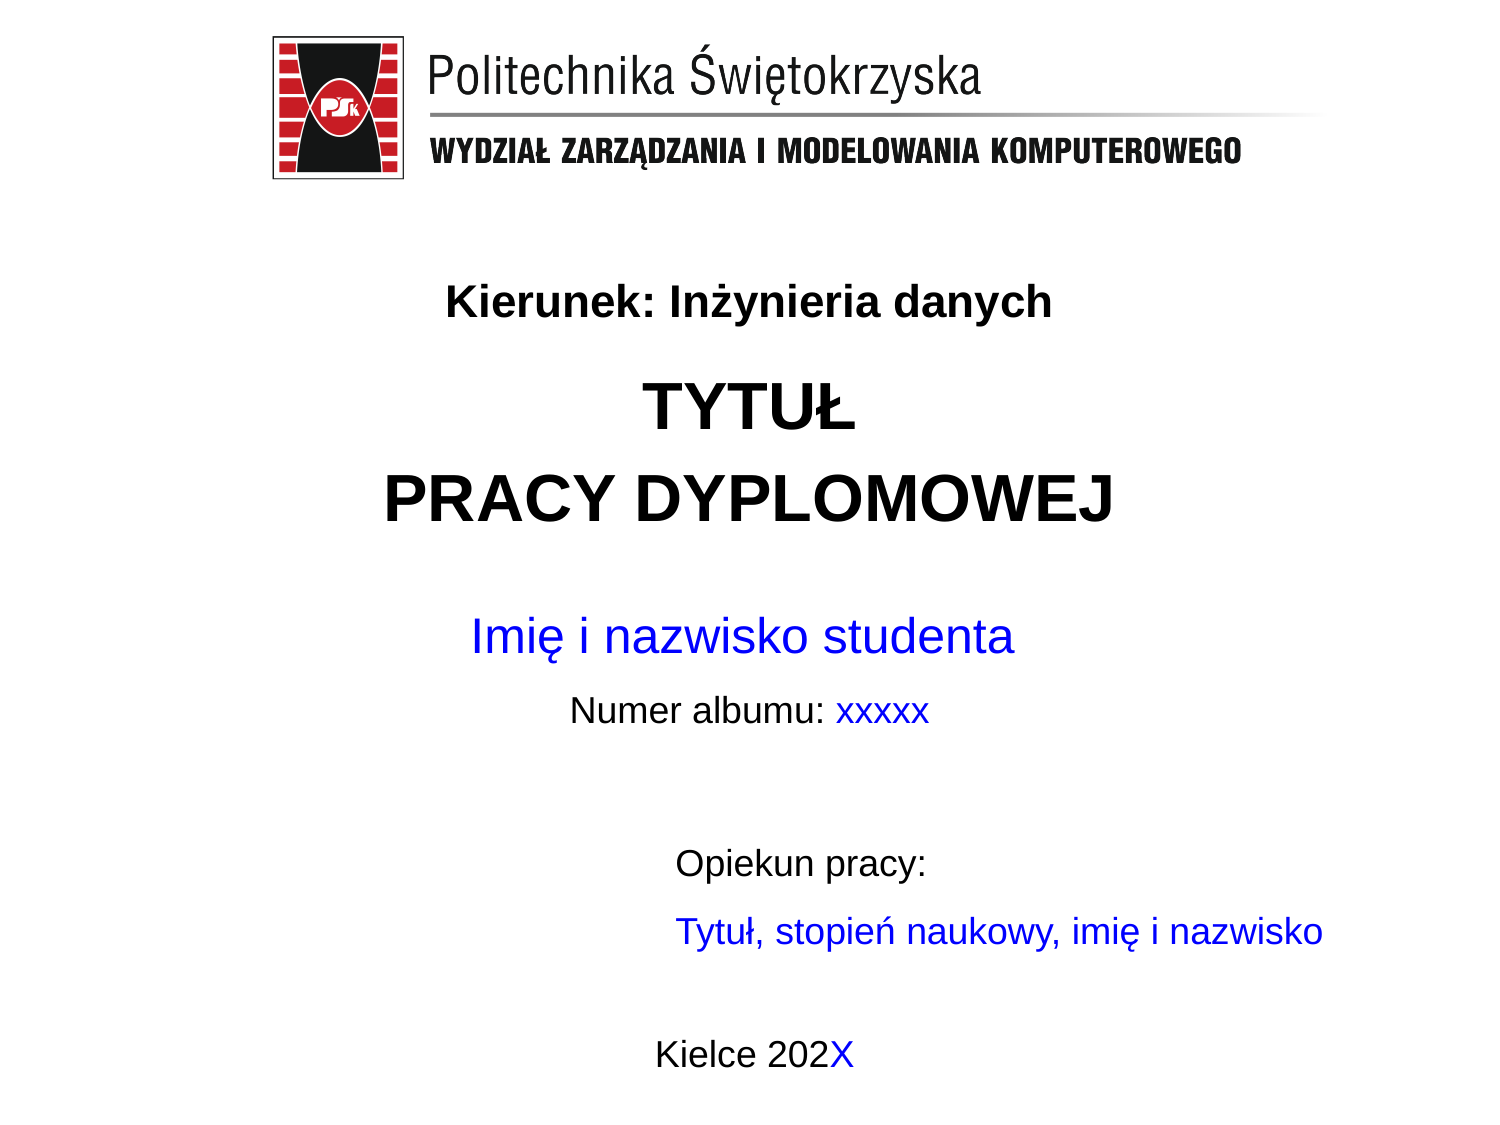

Kierunek: Inżynieria danych
TYTUŁ
PRACY DYPLOMOWEJ
Imię i nazwisko studenta
Numer albumu: xxxxx
Opiekun pracy:
Tytuł, stopień naukowy, imię i nazwisko
Kielce 202X